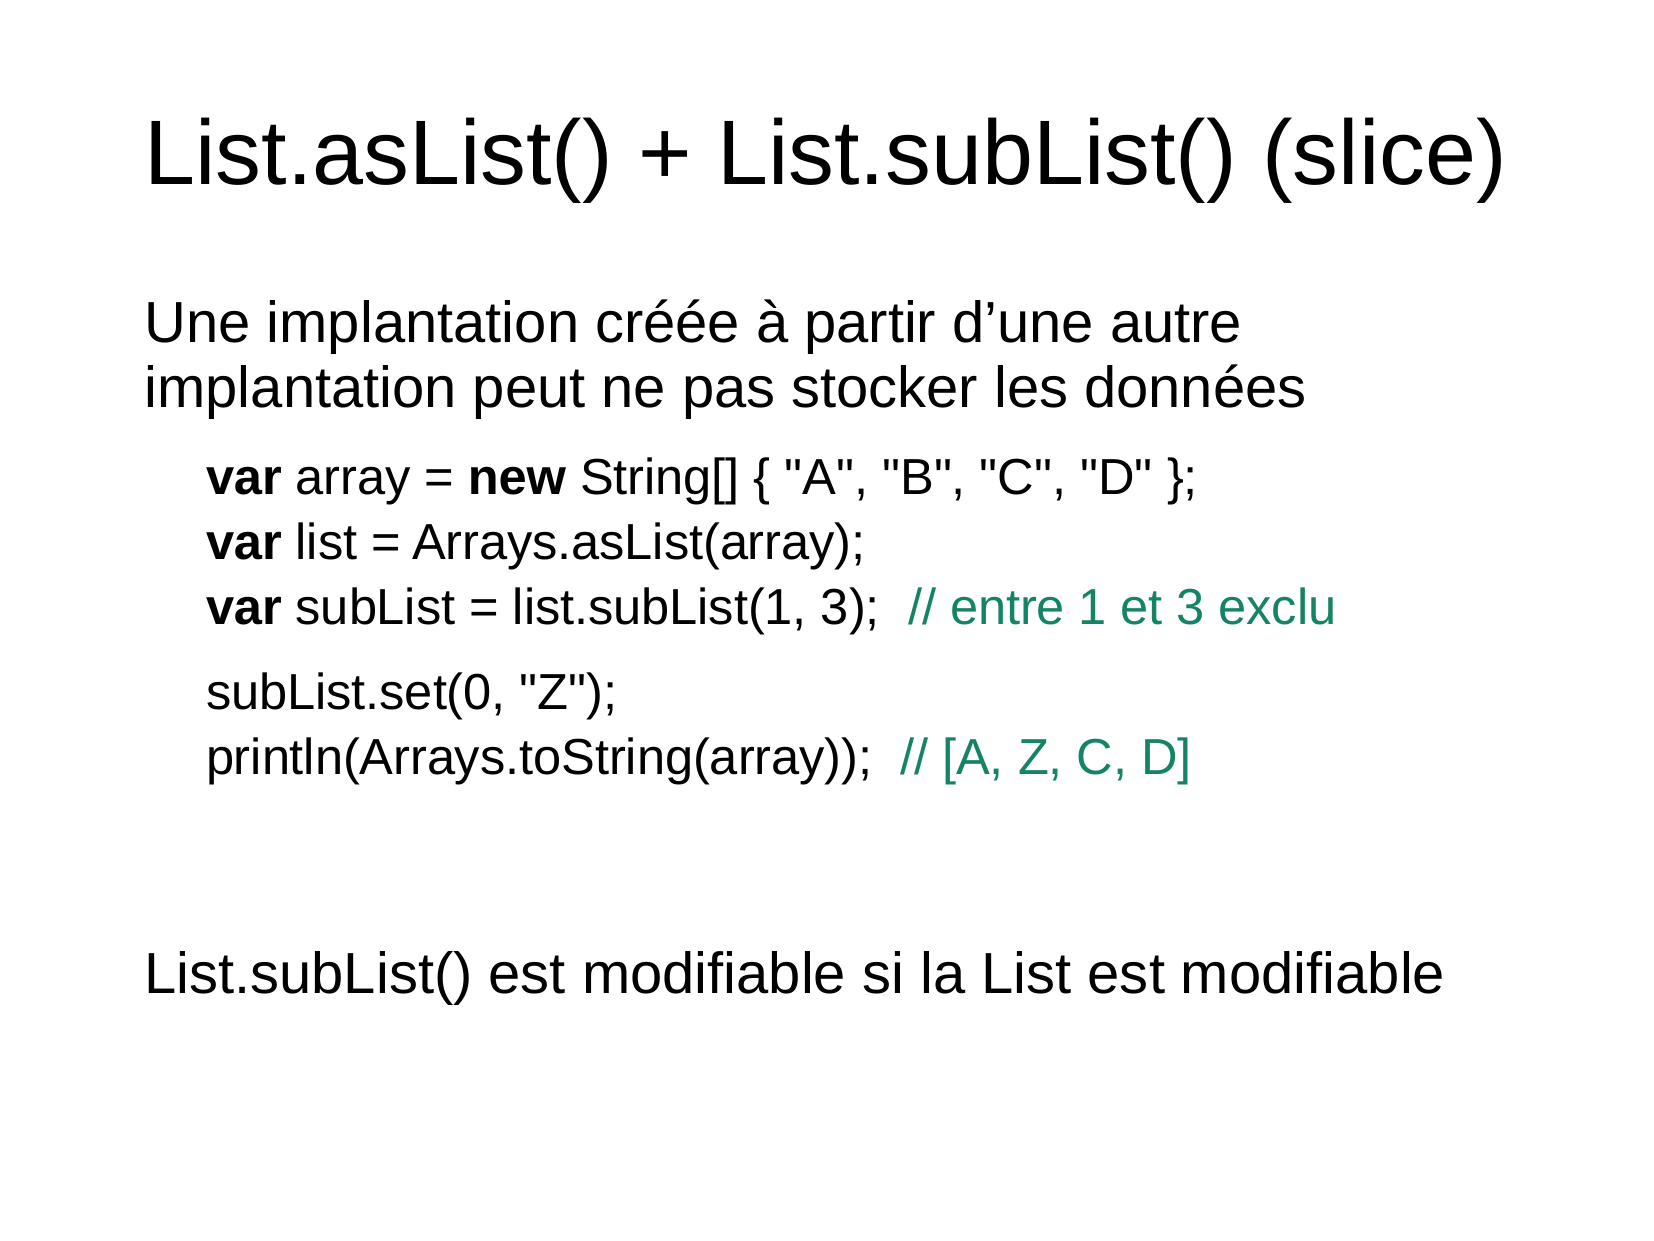

# List.asList() + List.subList() (slice)
Une implantation créée à partir d’une autre implantation peut ne pas stocker les données
var array = new String[] { "A", "B", "C", "D" };
var list = Arrays.asList(array);
var subList = list.subList(1, 3); // entre 1 et 3 exclu
subList.set(0, "Z");
println(Arrays.toString(array)); // [A, Z, C, D]
List.subList() est modifiable si la List est modifiable